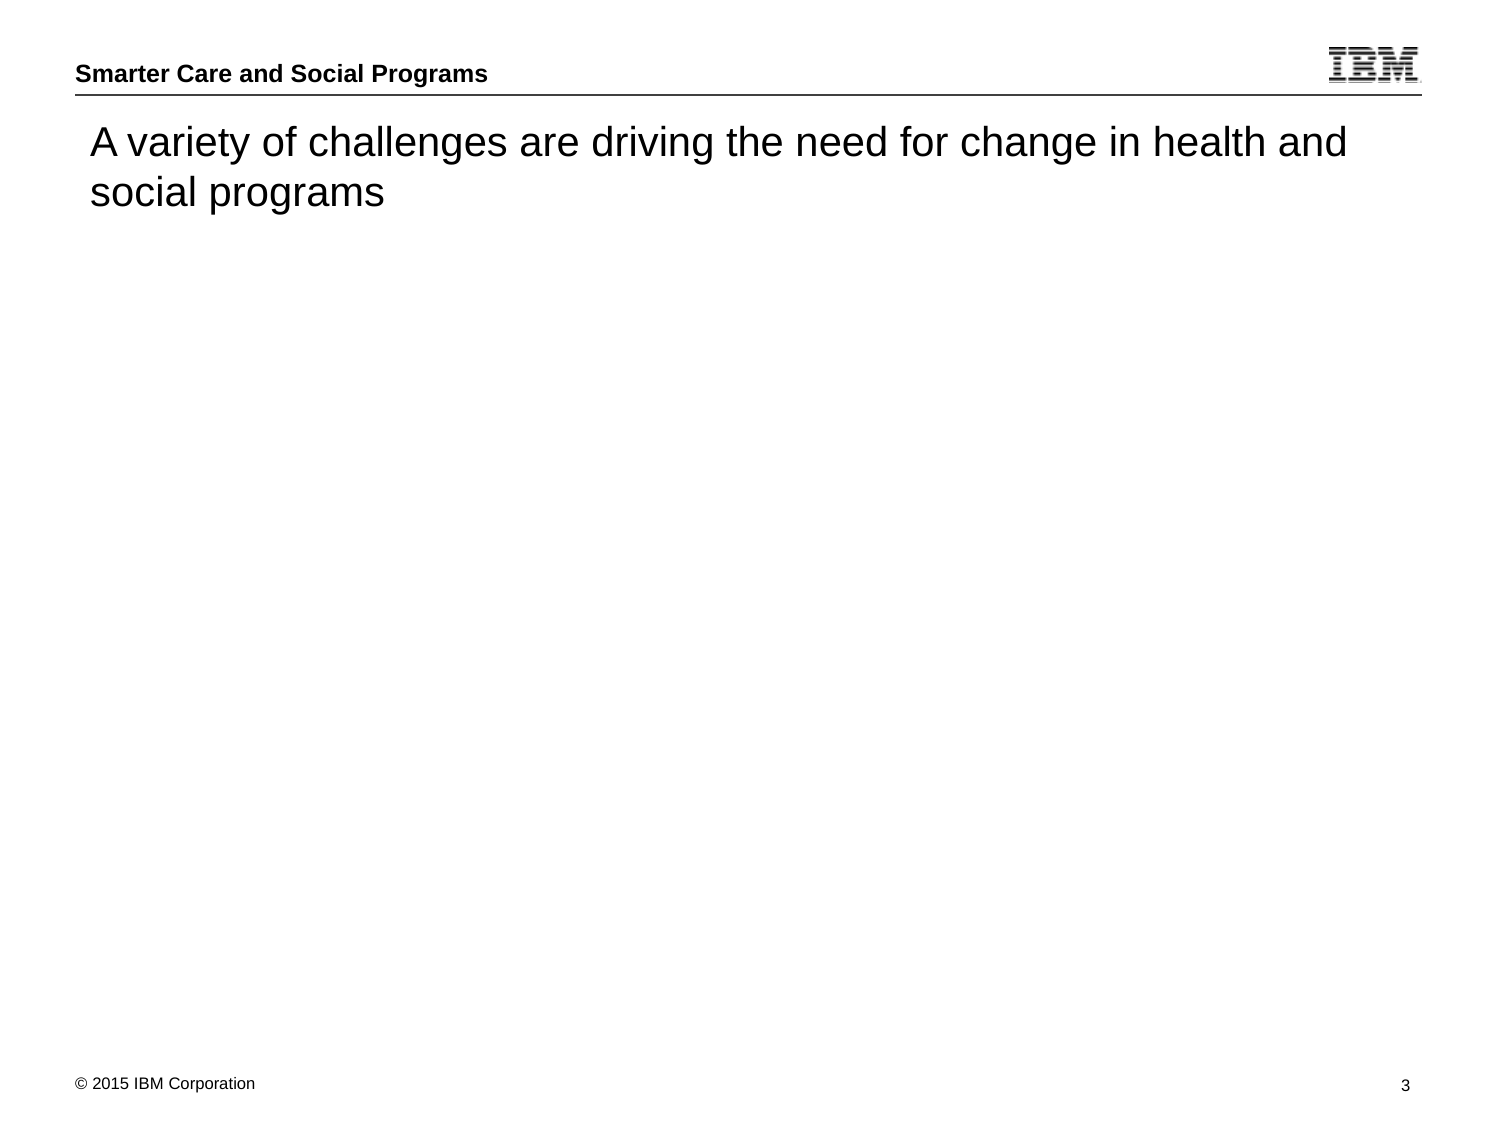

# A variety of challenges are driving the need for change in health and social programs
Reform
US Affordable Care Act, Health Homes
Healthy China 2020
UK Personal Independence Payments (PIP)
Australia National Disabilities Insurance Scheme
Growing Pressure
High youth unemployment e.g. 58% in Spain
5% of New York high-need consume 50% of care budget
By 2025: EU aged 50-56 will grow 20 25%...